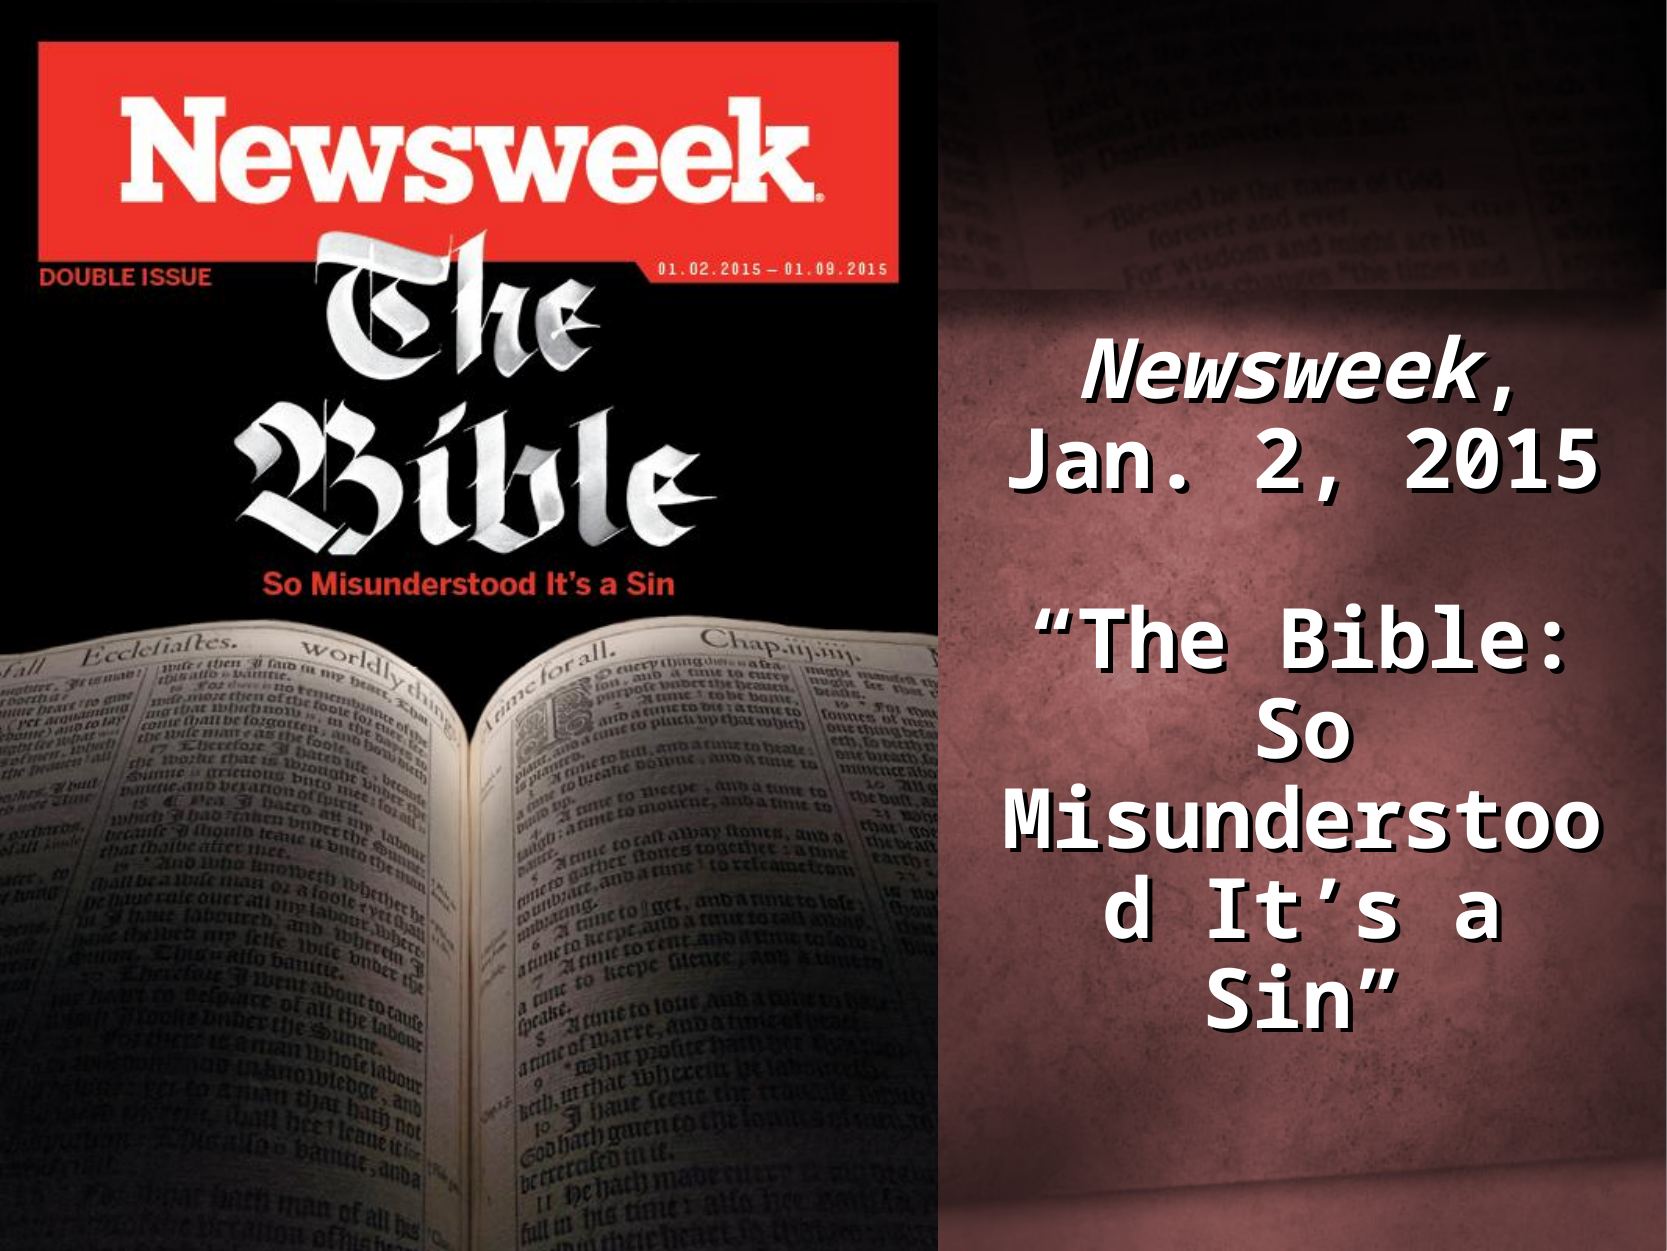

Newsweek,
Jan. 2, 2015
“The Bible: So Misunderstood It’s a Sin”